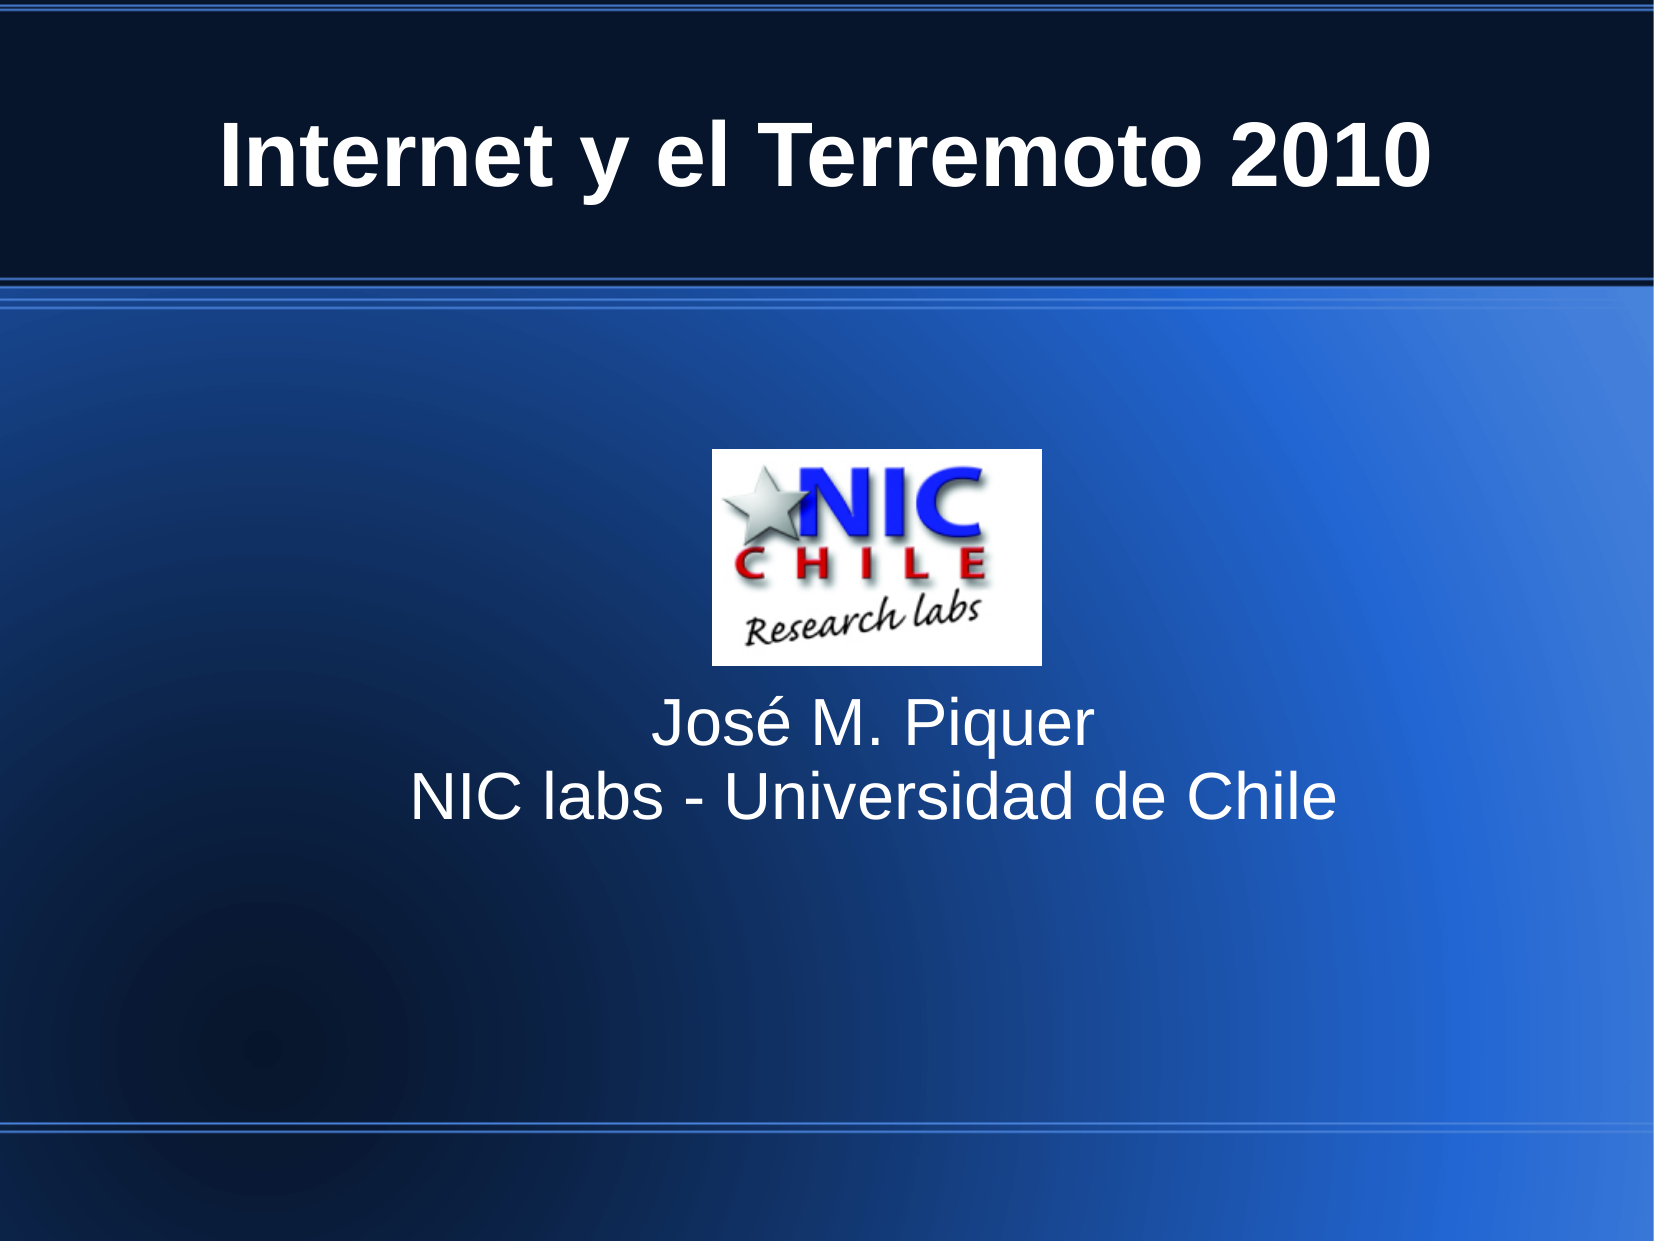

# Internet y el Terremoto 2010
José M. Piquer
NIC labs - Universidad de Chile